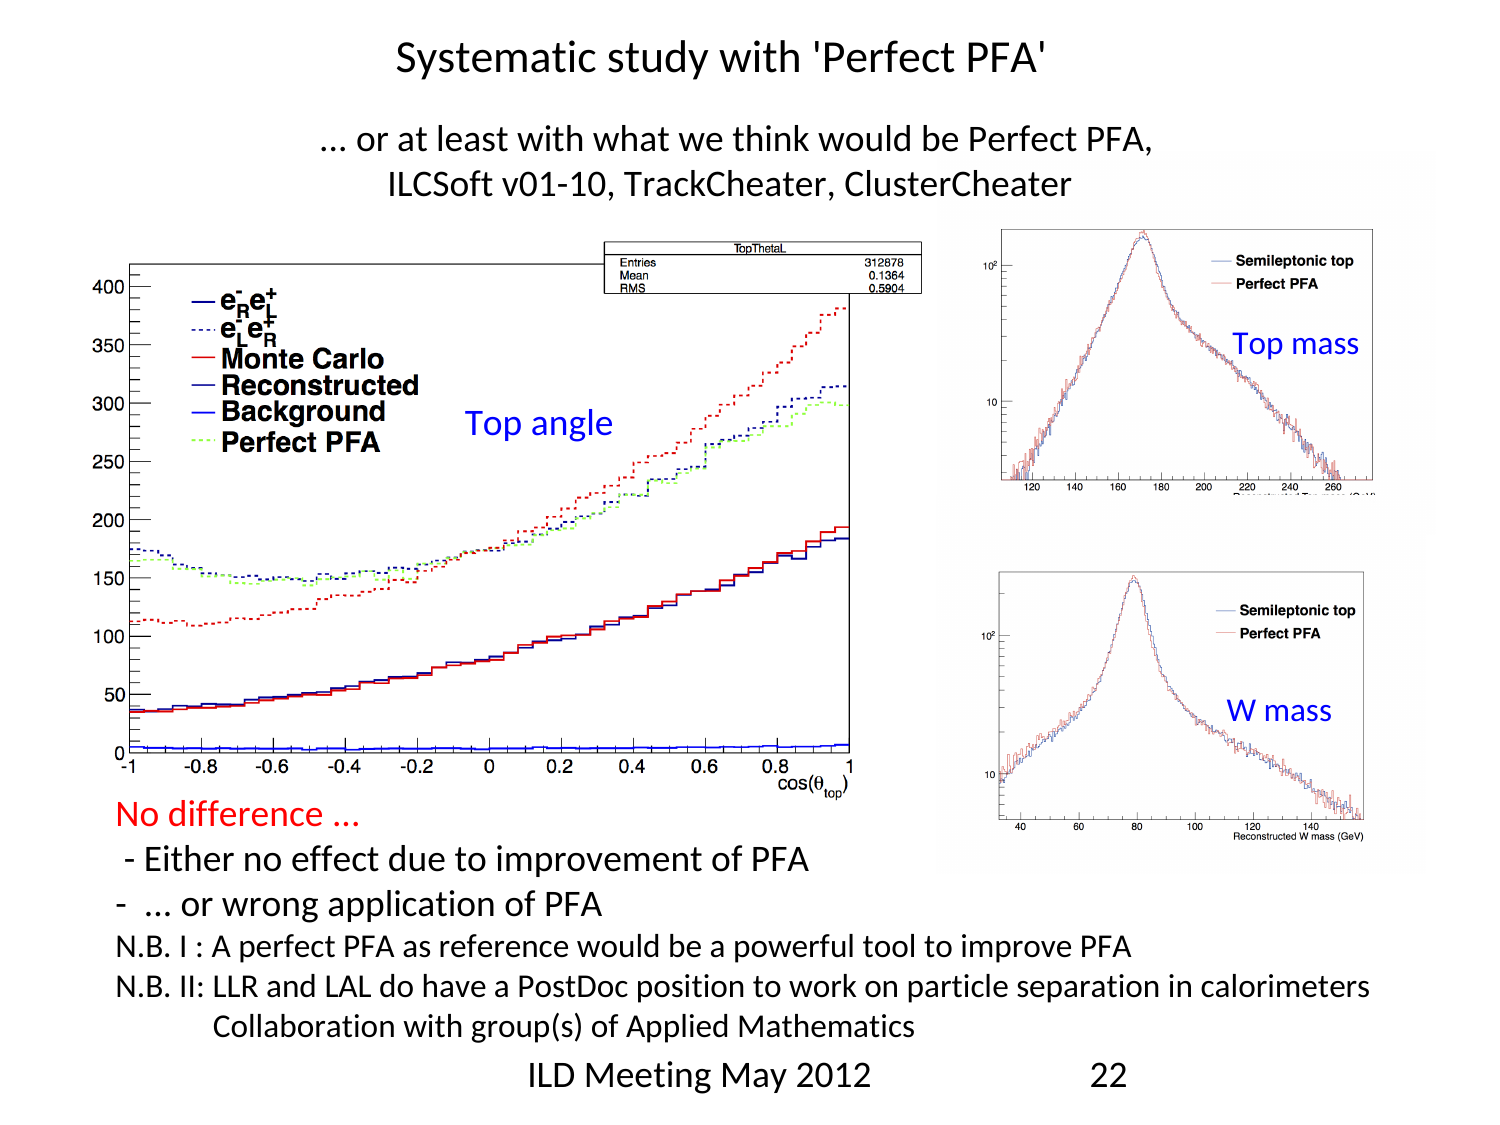

Systematic study with 'Perfect PFA'
... or at least with what we think would be Perfect PFA,
 ILCSoft v01-10, TrackCheater, ClusterCheater
Top mass
Top angle
W mass
No difference ...
 - Either no effect due to improvement of PFA
- ... or wrong application of PFA
N.B. I : A perfect PFA as reference would be a powerful tool to improve PFA
N.B. II: LLR and LAL do have a PostDoc position to work on particle separation in calorimeters
 Collaboration with group(s) of Applied Mathematics
22
ILD Meeting May 2012